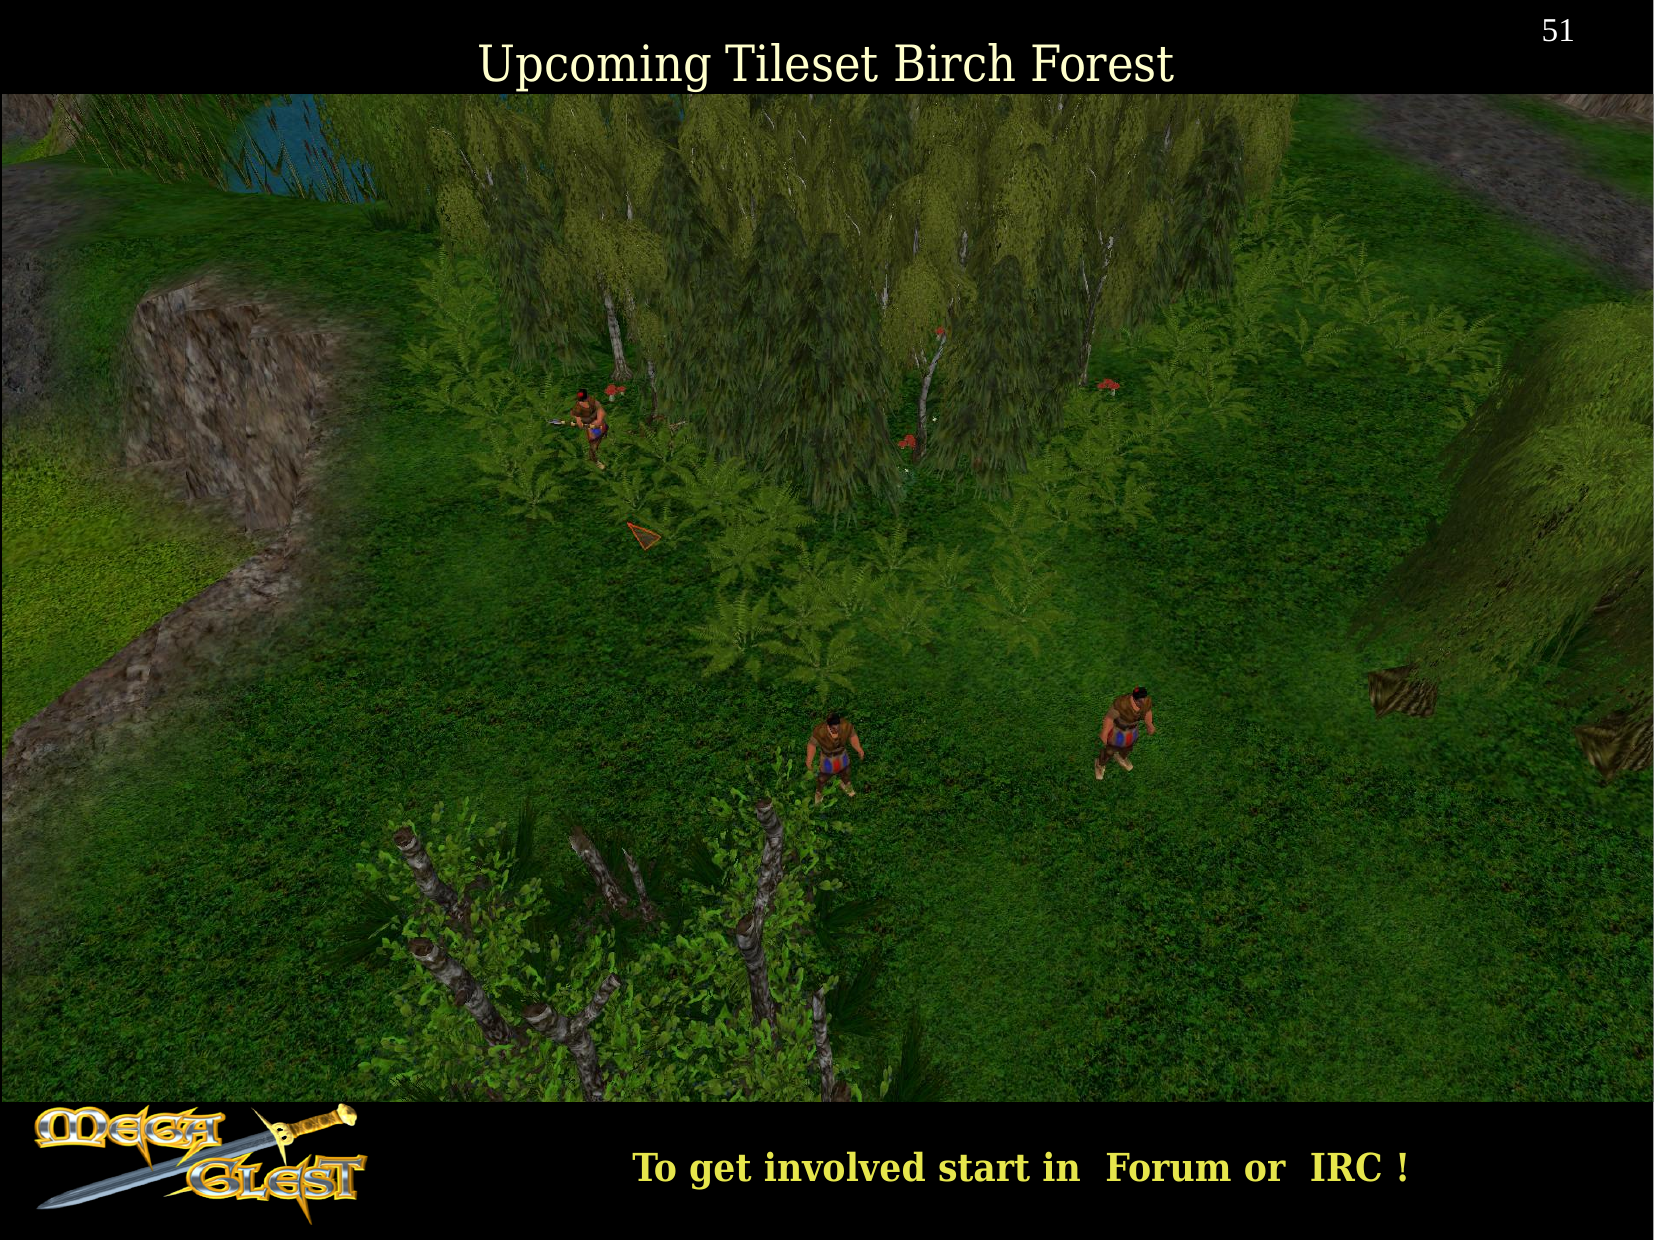

# Upcoming Tileset Birch Forest
To get involved start in Forum or IRC !